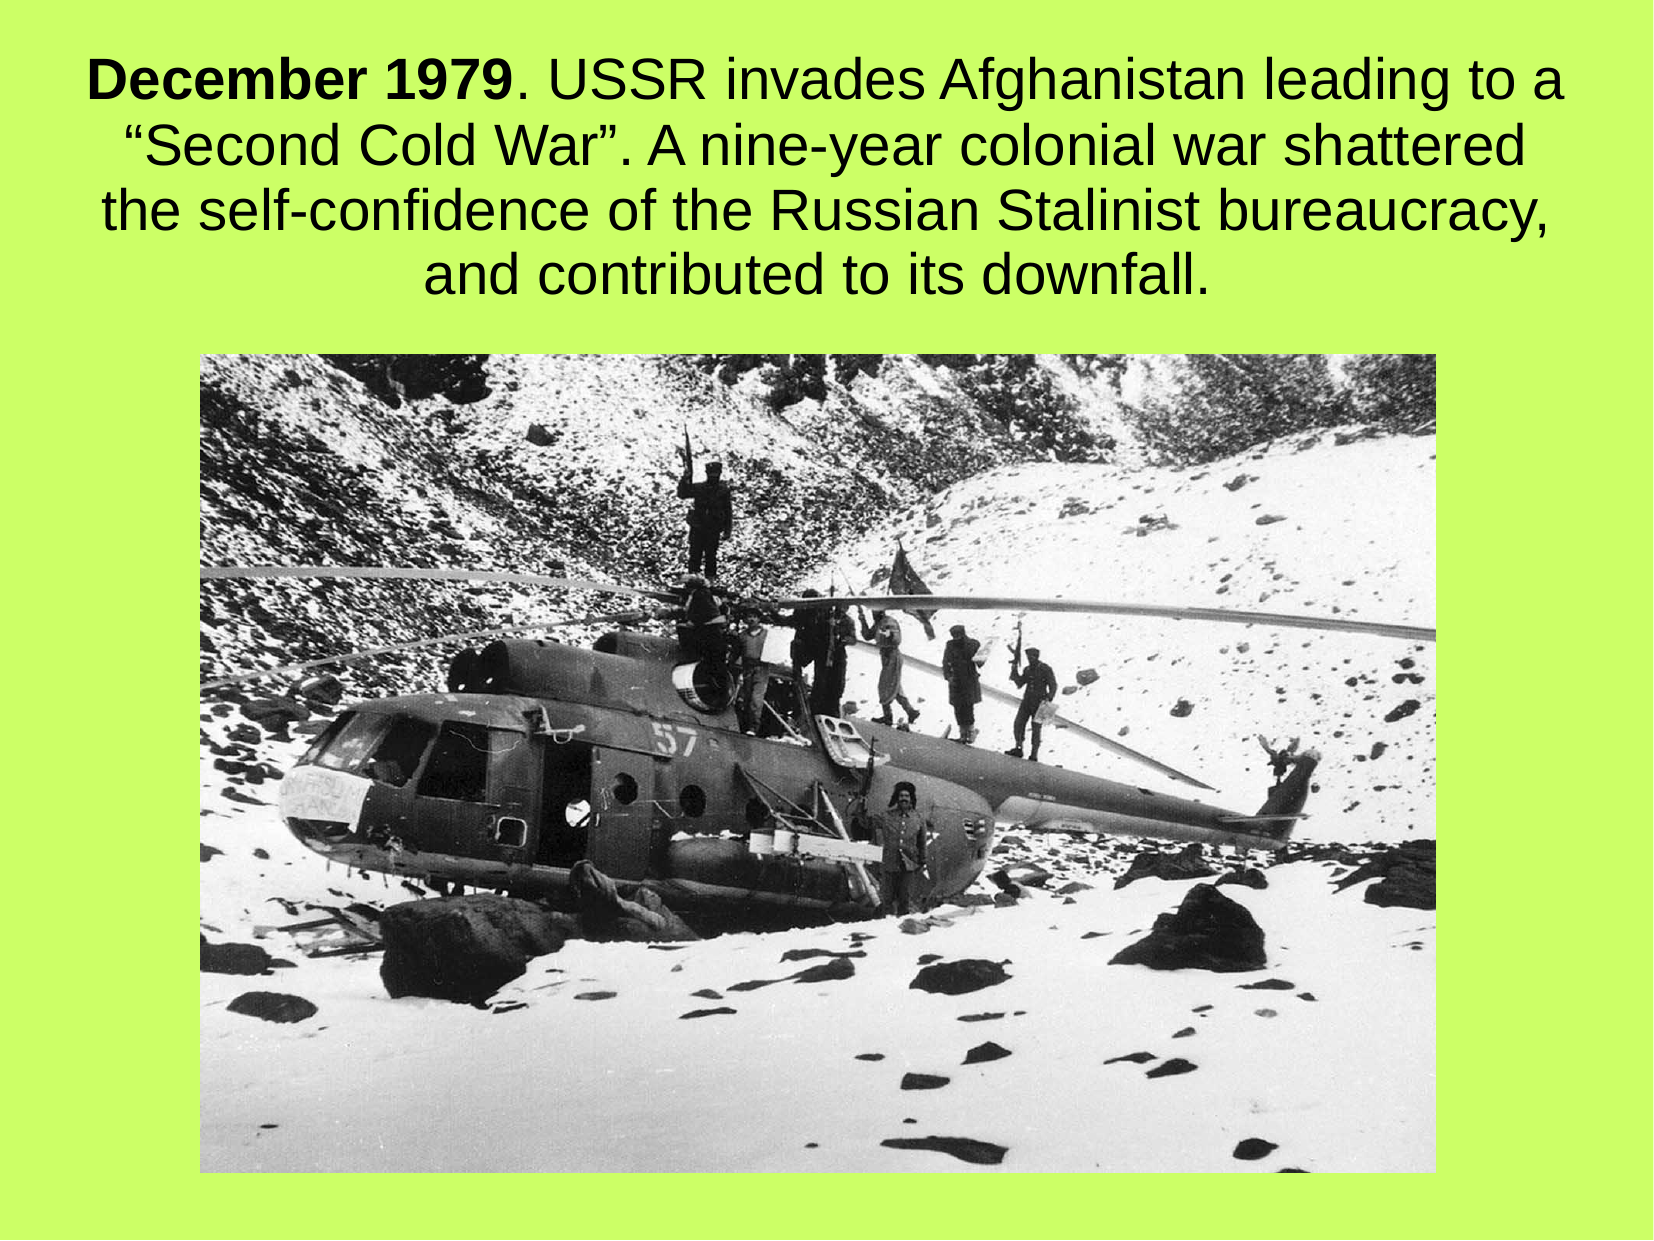

# December 1979. USSR invades Afghanistan leading to a “Second Cold War”. A nine-year colonial war shattered the self-confidence of the Russian Stalinist bureaucracy, and contributed to its downfall.